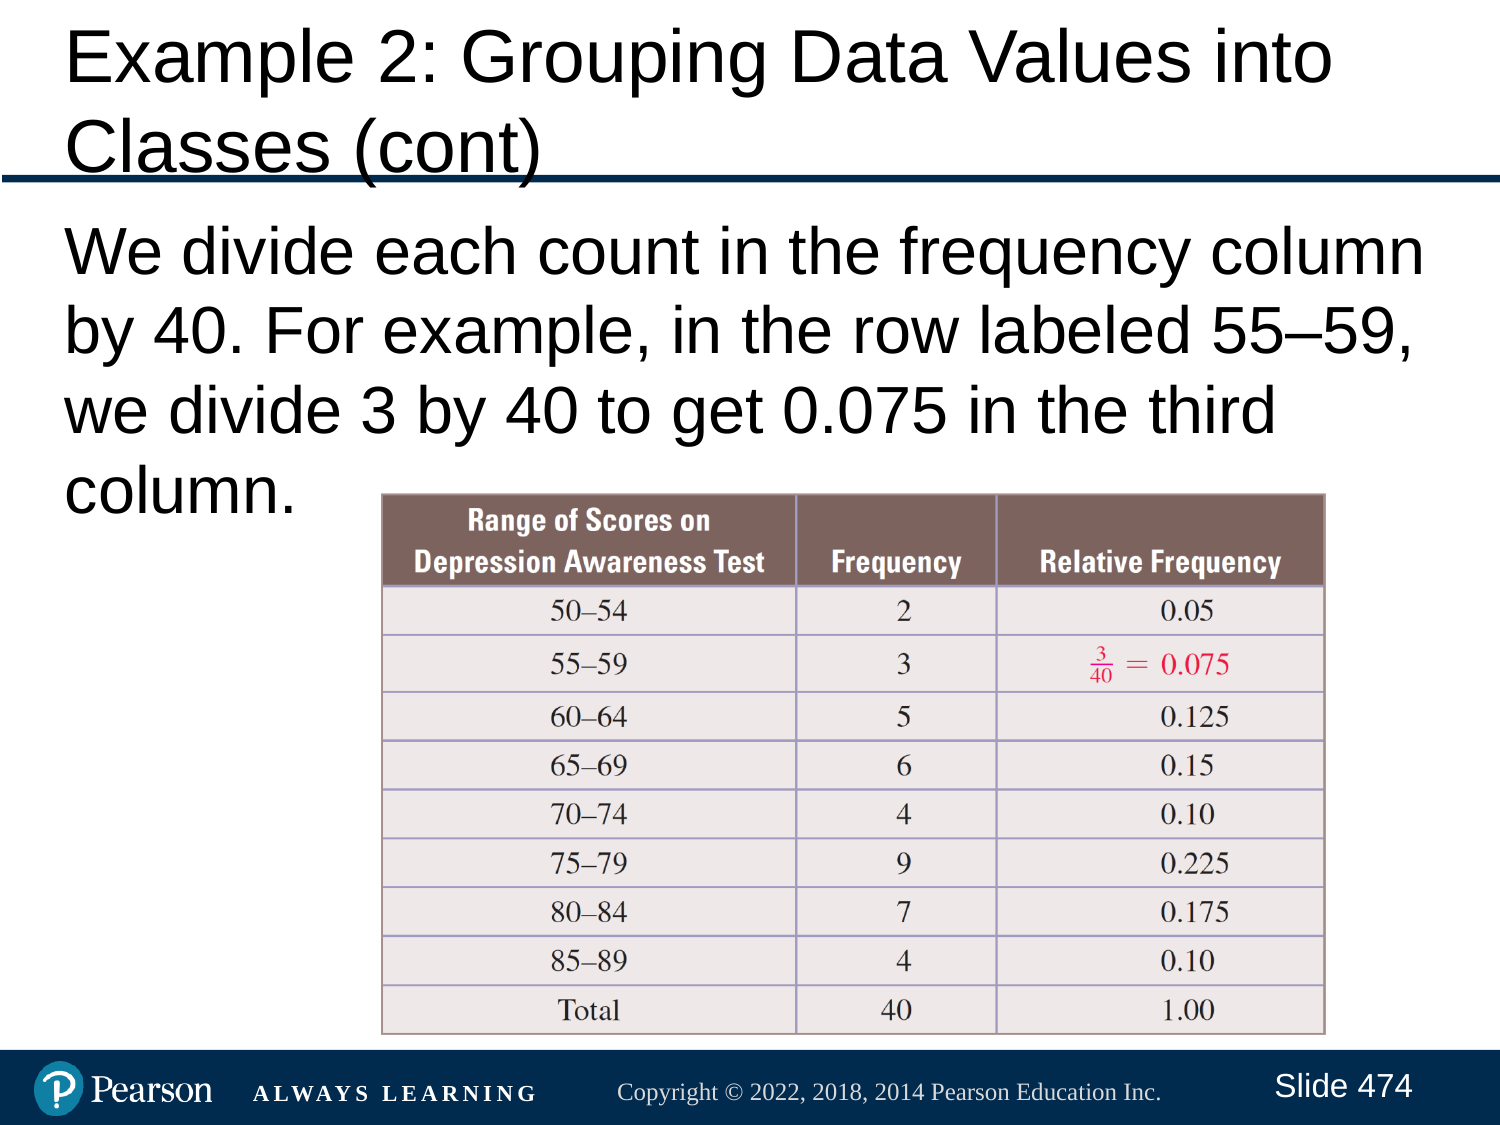

# Example 2: Grouping Data Values into Classes (cont)
We divide each count in the frequency column by 40. For example, in the row labeled 55–59, we divide 3 by 40 to get 0.075 in the third column.